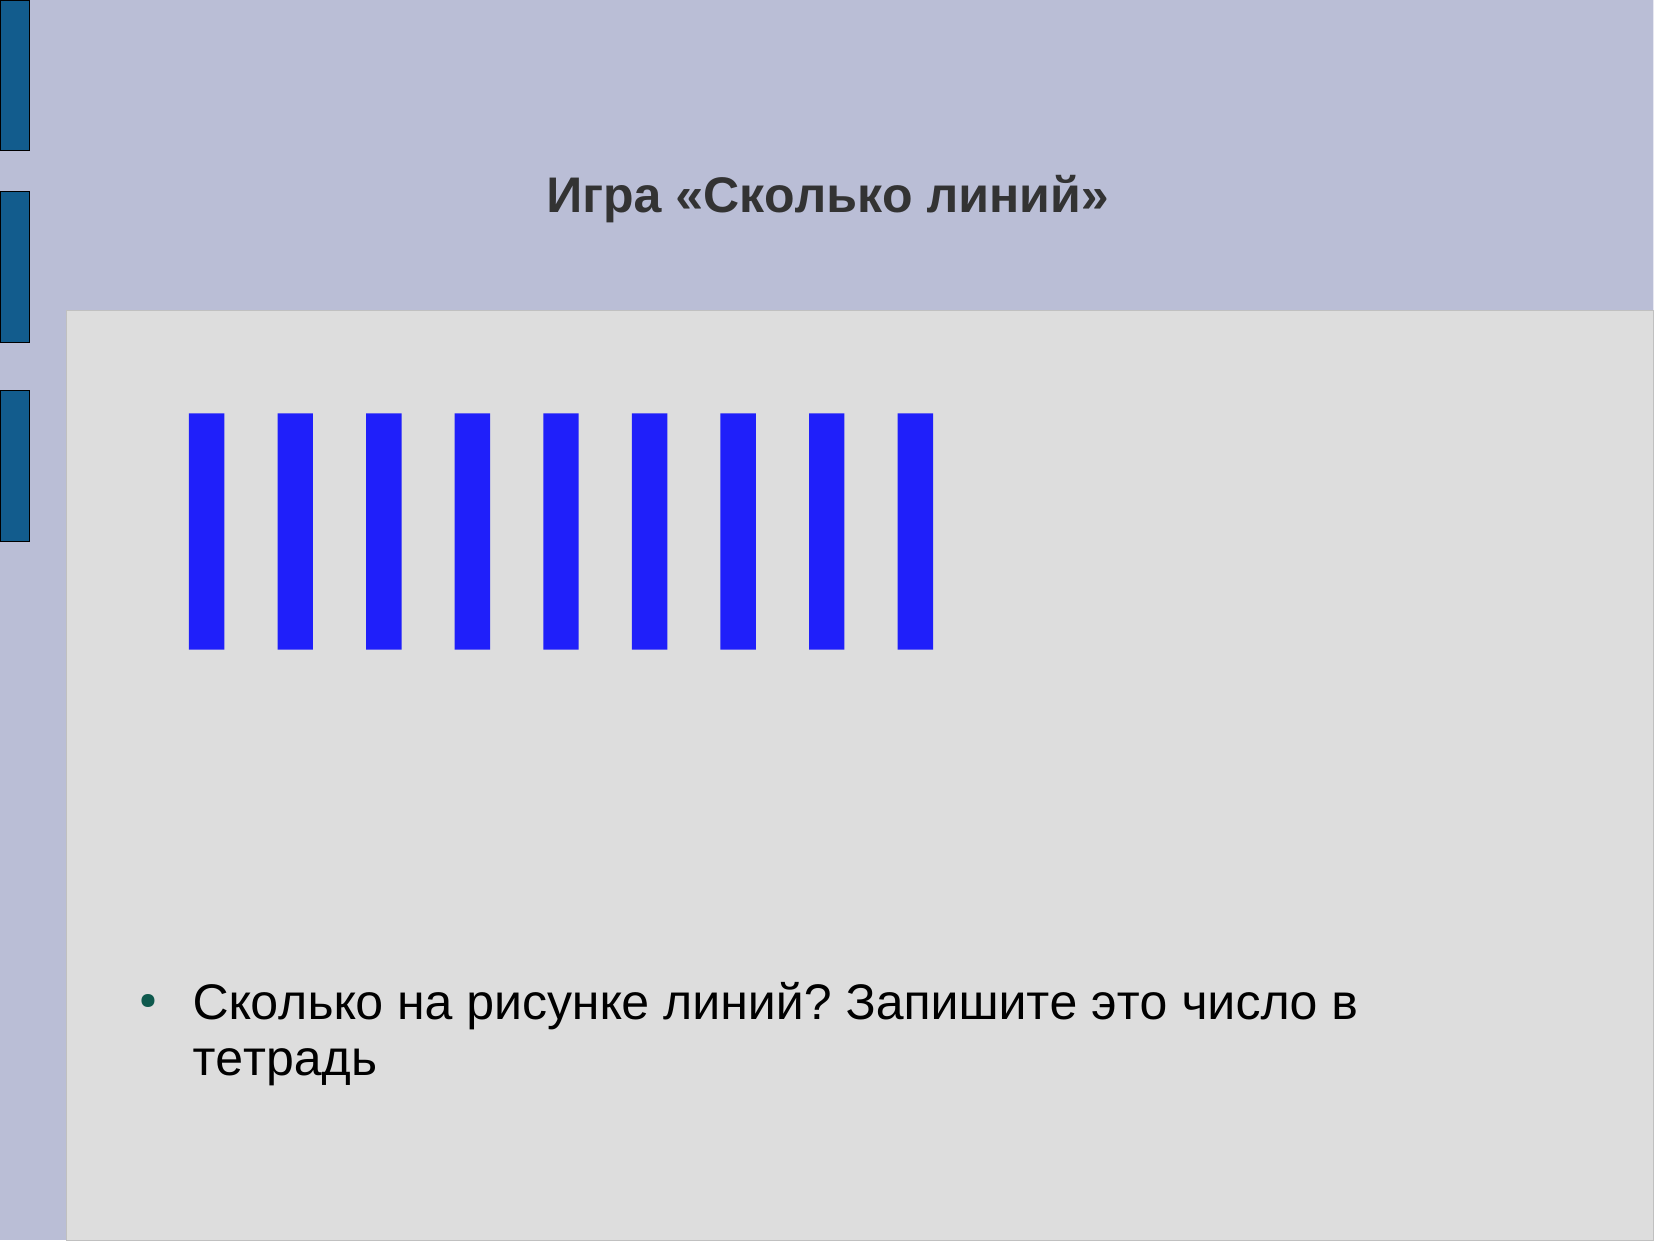

# Игра «Сколько линий»
Сколько на рисунке линий? Запишите это число в тетрадь